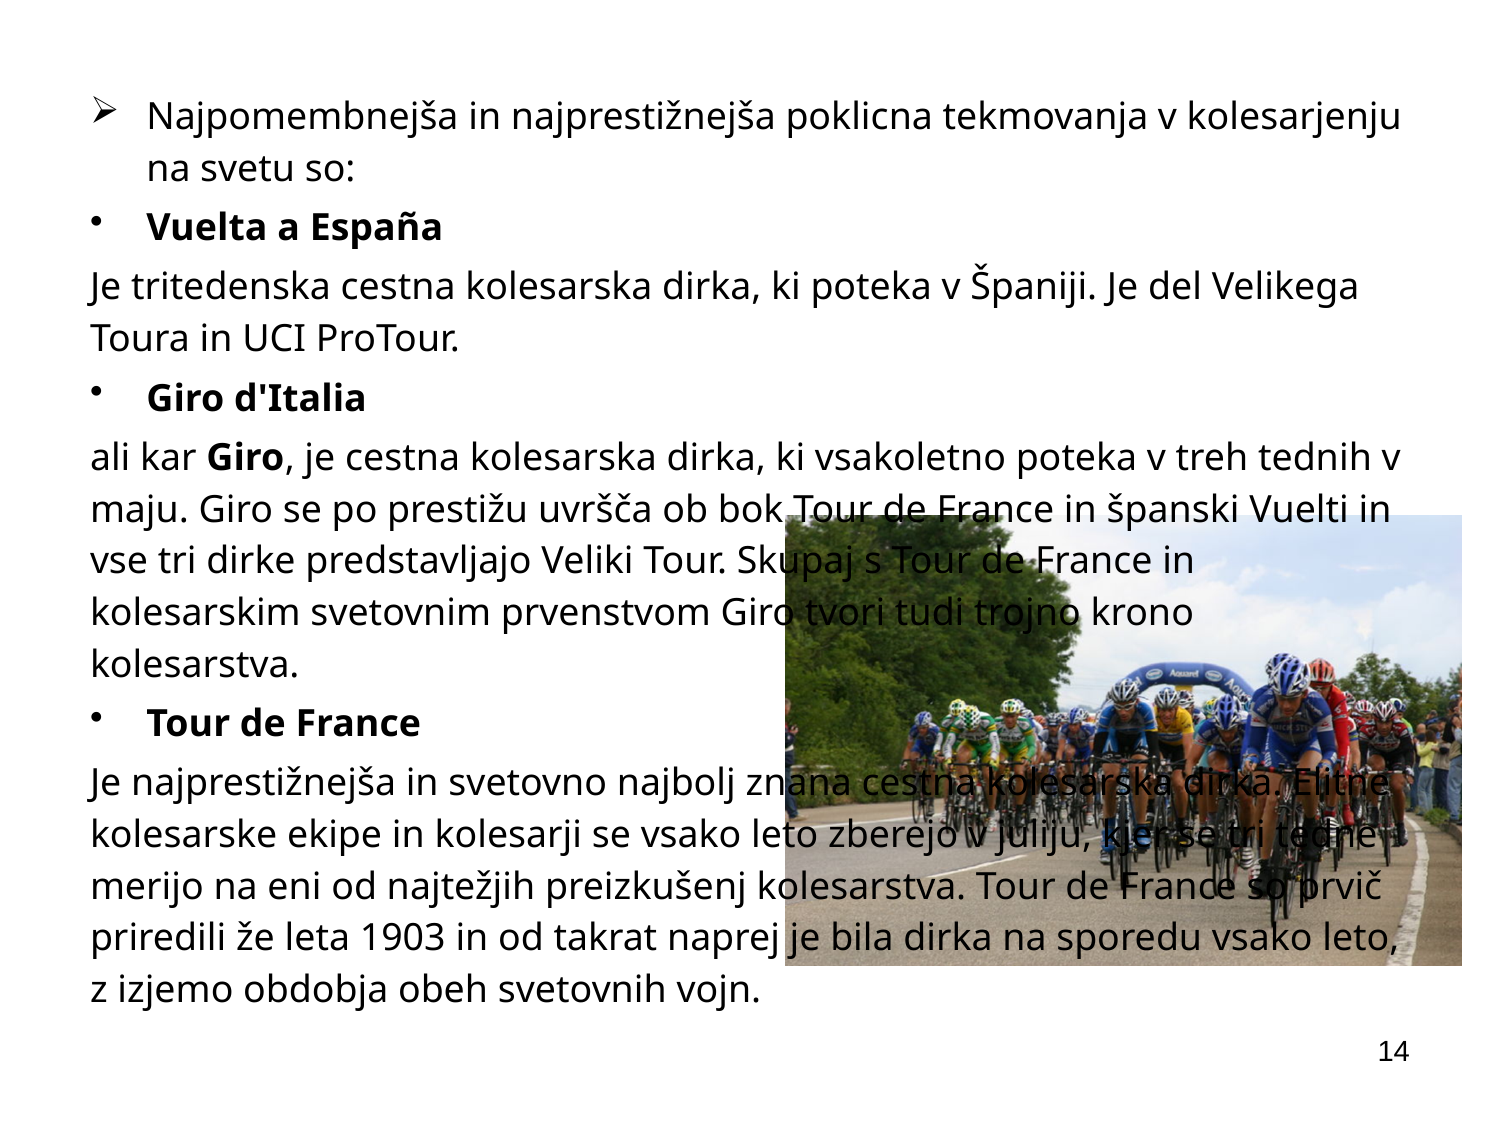

# Najpomembnejša in najprestižnejša poklicna tekmovanja v kolesarjenju na svetu so:
Vuelta a España
Je tritedenska cestna kolesarska dirka, ki poteka v Španiji. Je del Velikega Toura in UCI ProTour.
Giro d'Italia
ali kar Giro, je cestna kolesarska dirka, ki vsakoletno poteka v treh tednih v maju. Giro se po prestižu uvršča ob bok Tour de France in španski Vuelti in vse tri dirke predstavljajo Veliki Tour. Skupaj s Tour de France in kolesarskim svetovnim prvenstvom Giro tvori tudi trojno krono kolesarstva.
Tour de France
Je najprestižnejša in svetovno najbolj znana cestna kolesarska dirka. Elitne kolesarske ekipe in kolesarji se vsako leto zberejo v juliju, kjer se tri tedne merijo na eni od najtežjih preizkušenj kolesarstva. Tour de France so prvič priredili že leta 1903 in od takrat naprej je bila dirka na sporedu vsako leto, z izjemo obdobja obeh svetovnih vojn.